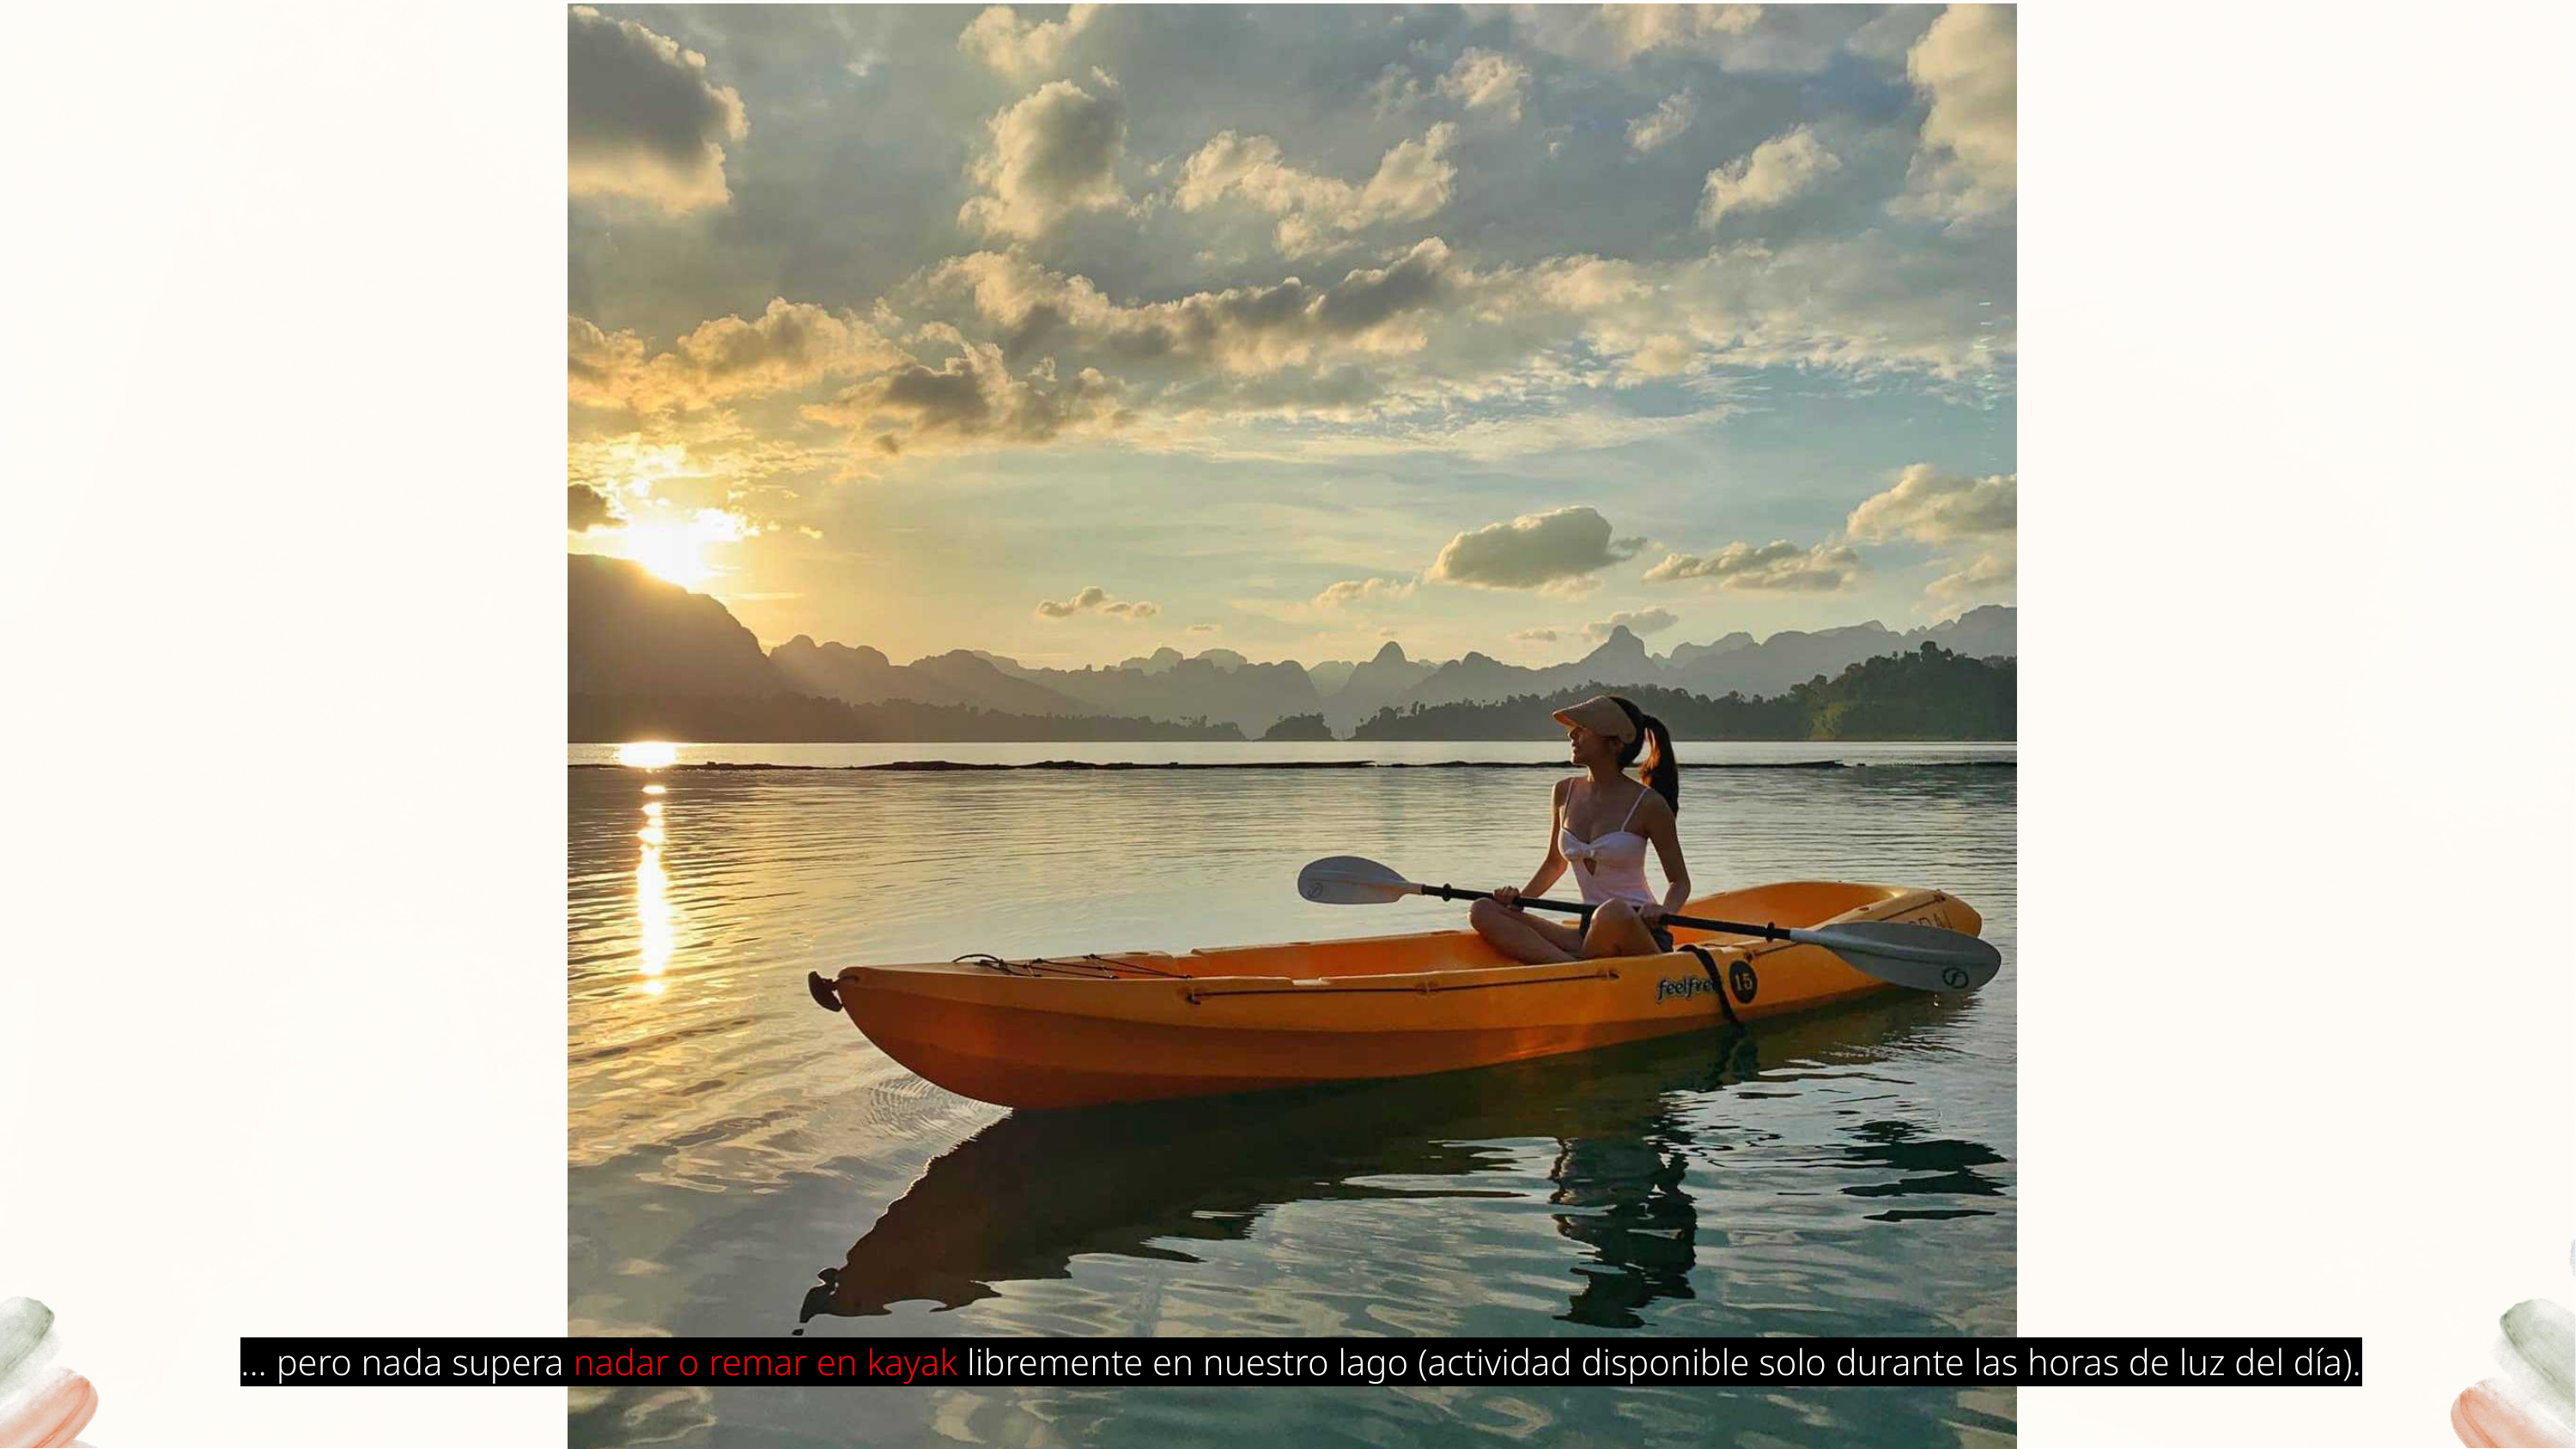

... pero nada supera nadar o remar en kayak libremente en nuestro lago (actividad disponible solo durante las horas de luz del día).